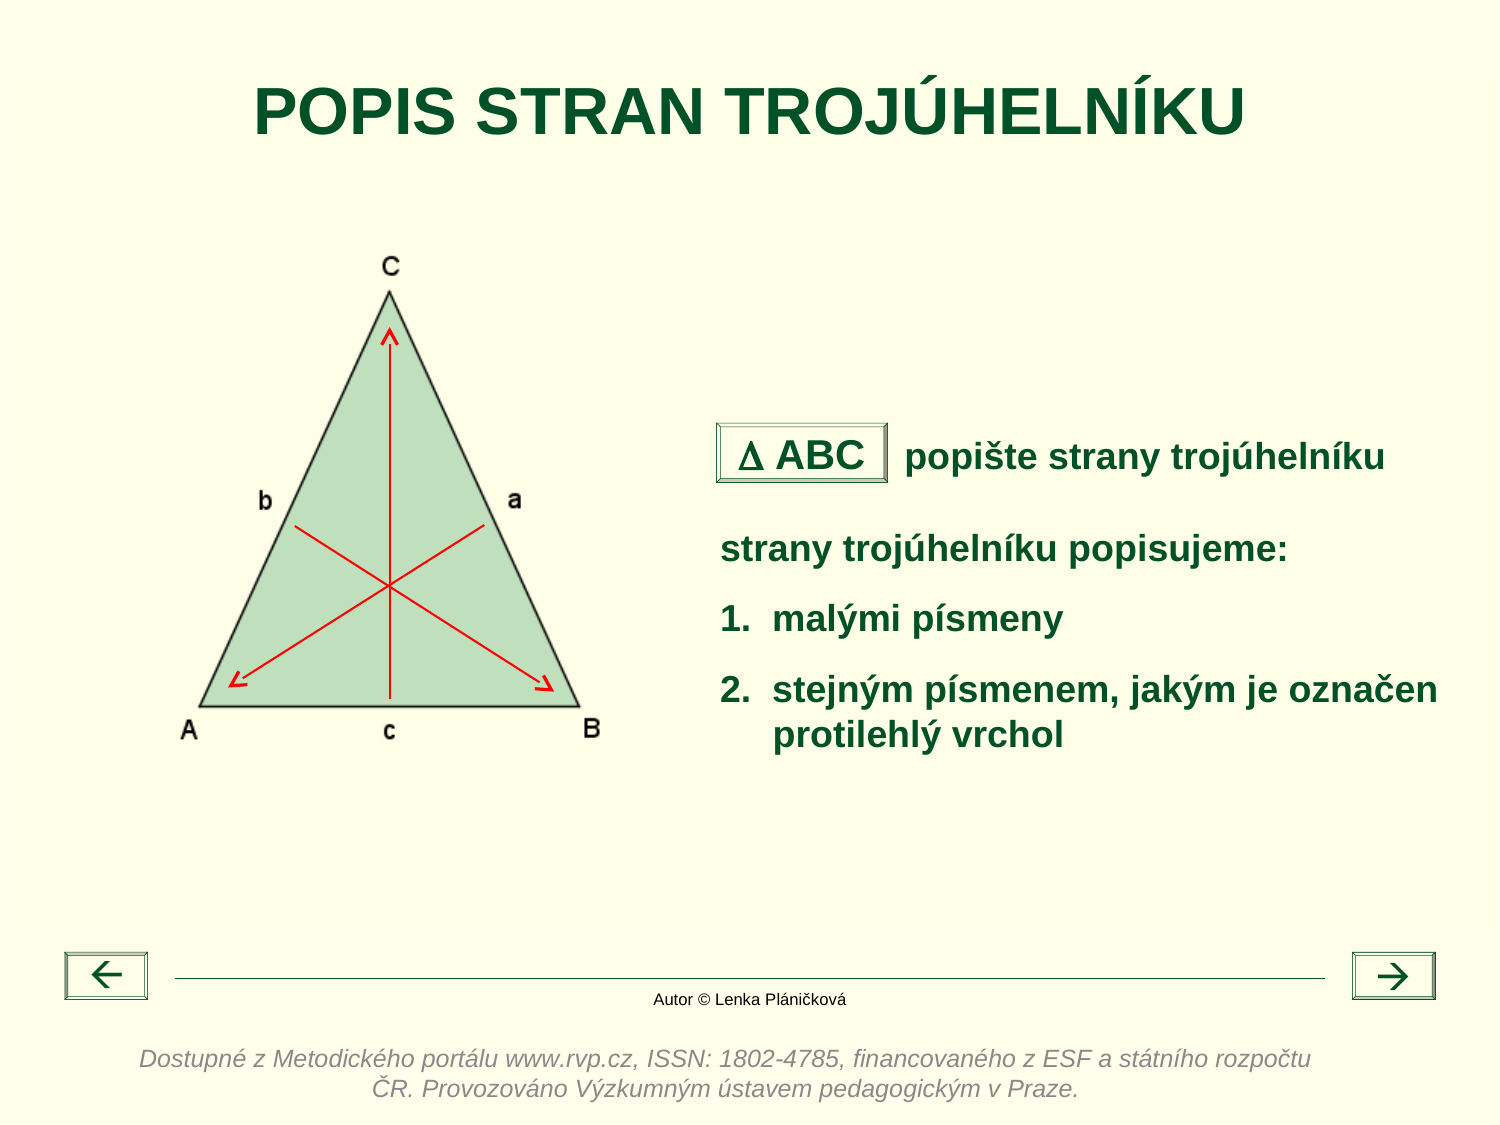

# POPIS STRAN TROJÚHELNÍKU
 ABC
popište strany trojúhelníku
strany trojúhelníku popisujeme:
1. malými písmeny
2. stejným písmenem, jakým je označen
 protilehlý vrchol


Autor © Lenka Pláničková
Dostupné z Metodického portálu www.rvp.cz, ISSN: 1802-4785, financovaného z ESF a státního rozpočtu ČR. Provozováno Výzkumným ústavem pedagogickým v Praze.